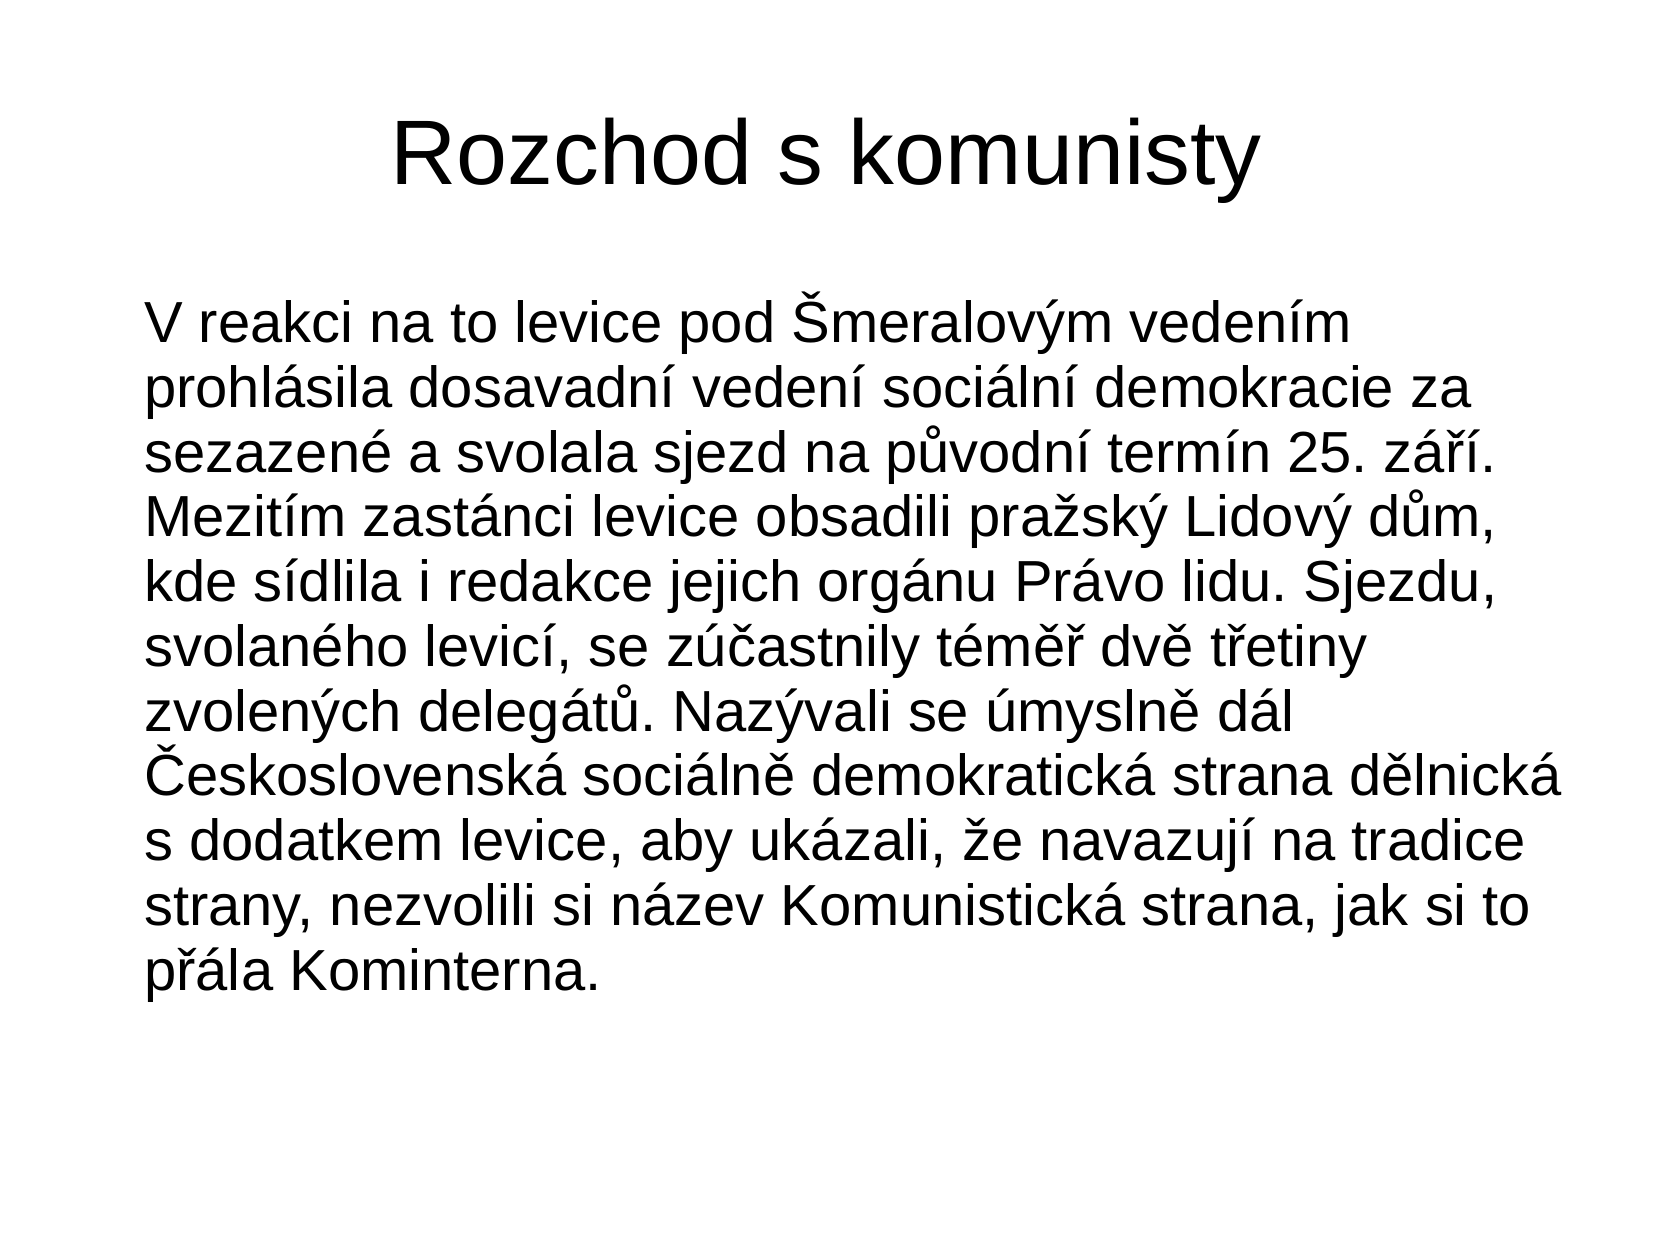

# Rozchod s komunisty
V reakci na to levice pod Šmeralovým vedením prohlásila dosavadní vedení sociální demokracie za sezazené a svolala sjezd na původní termín 25. září. Mezitím zastánci levice obsadili pražský Lidový dům, kde sídlila i redakce jejich orgánu Právo lidu. Sjezdu, svolaného levicí, se zúčastnily téměř dvě třetiny zvolených delegátů. Nazývali se úmyslně dál Československá sociálně demokratická strana dělnická s dodatkem levice, aby ukázali, že navazují na tradice strany, nezvolili si název Komunistická strana, jak si to přála Kominterna.